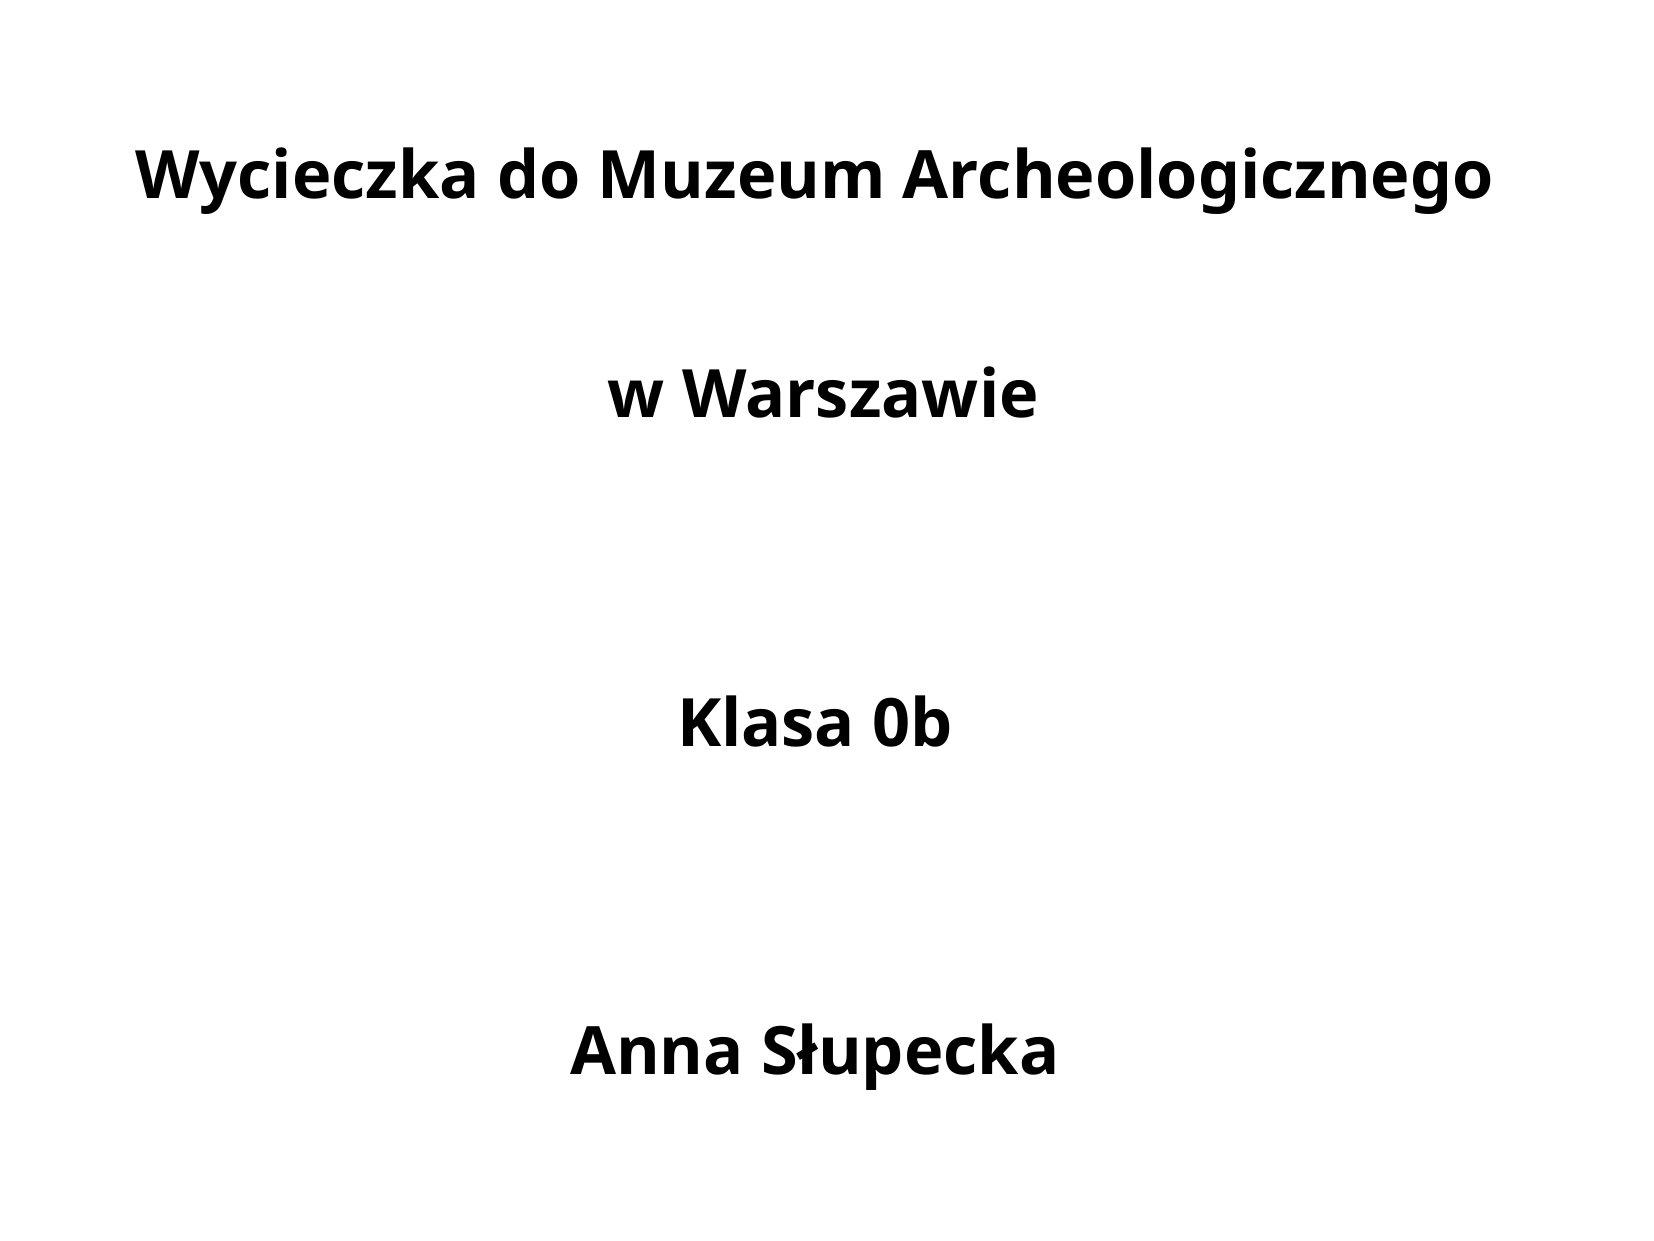

# Wycieczka do Muzeum Archeologicznego
 w Warszawie
Klasa 0b
Anna Słupecka